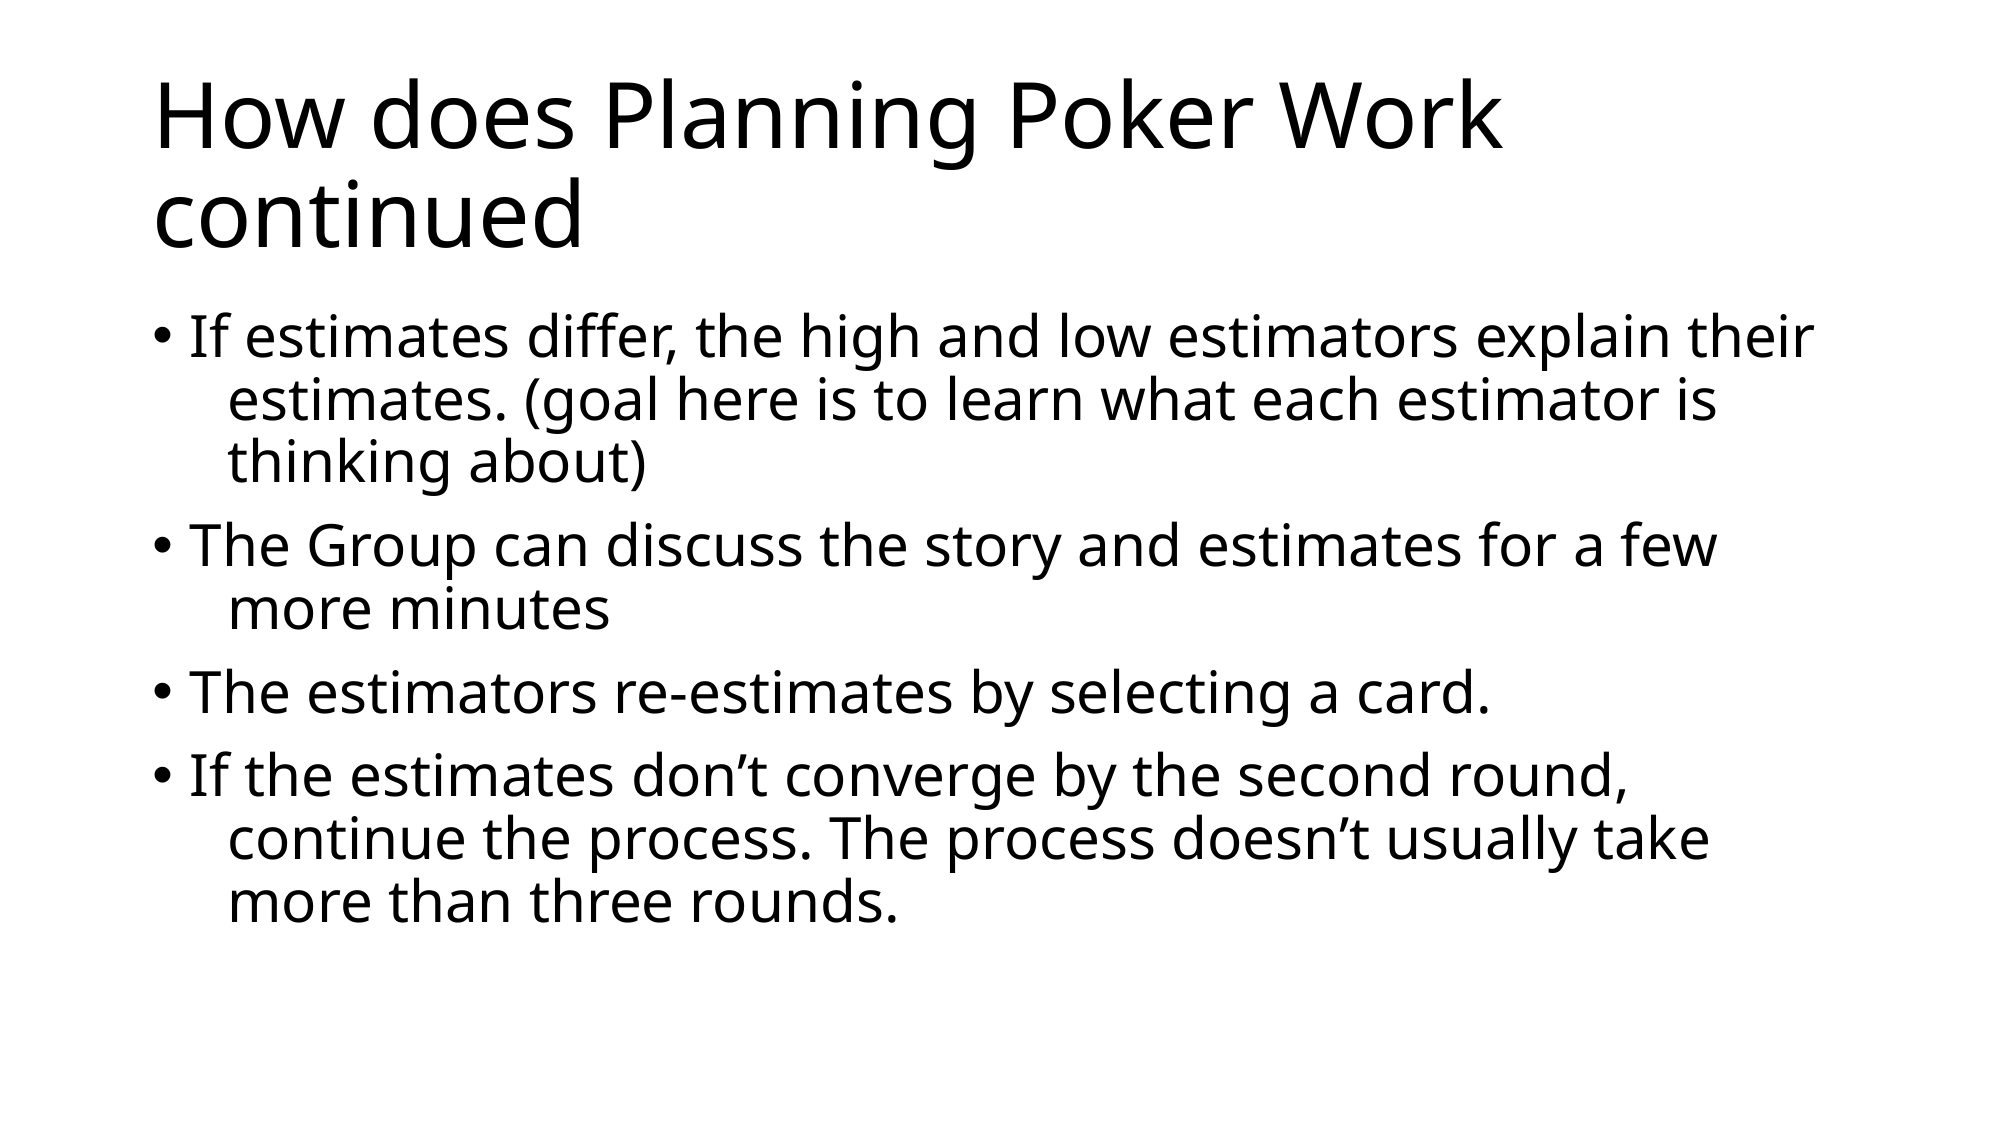

# How does Planning Poker Work continued
If estimates differ, the high and low estimators explain their estimates. (goal here is to learn what each estimator is thinking about)
The Group can discuss the story and estimates for a few more minutes
The estimators re-estimates by selecting a card.
If the estimates don’t converge by the second round, continue the process. The process doesn’t usually take more than three rounds.